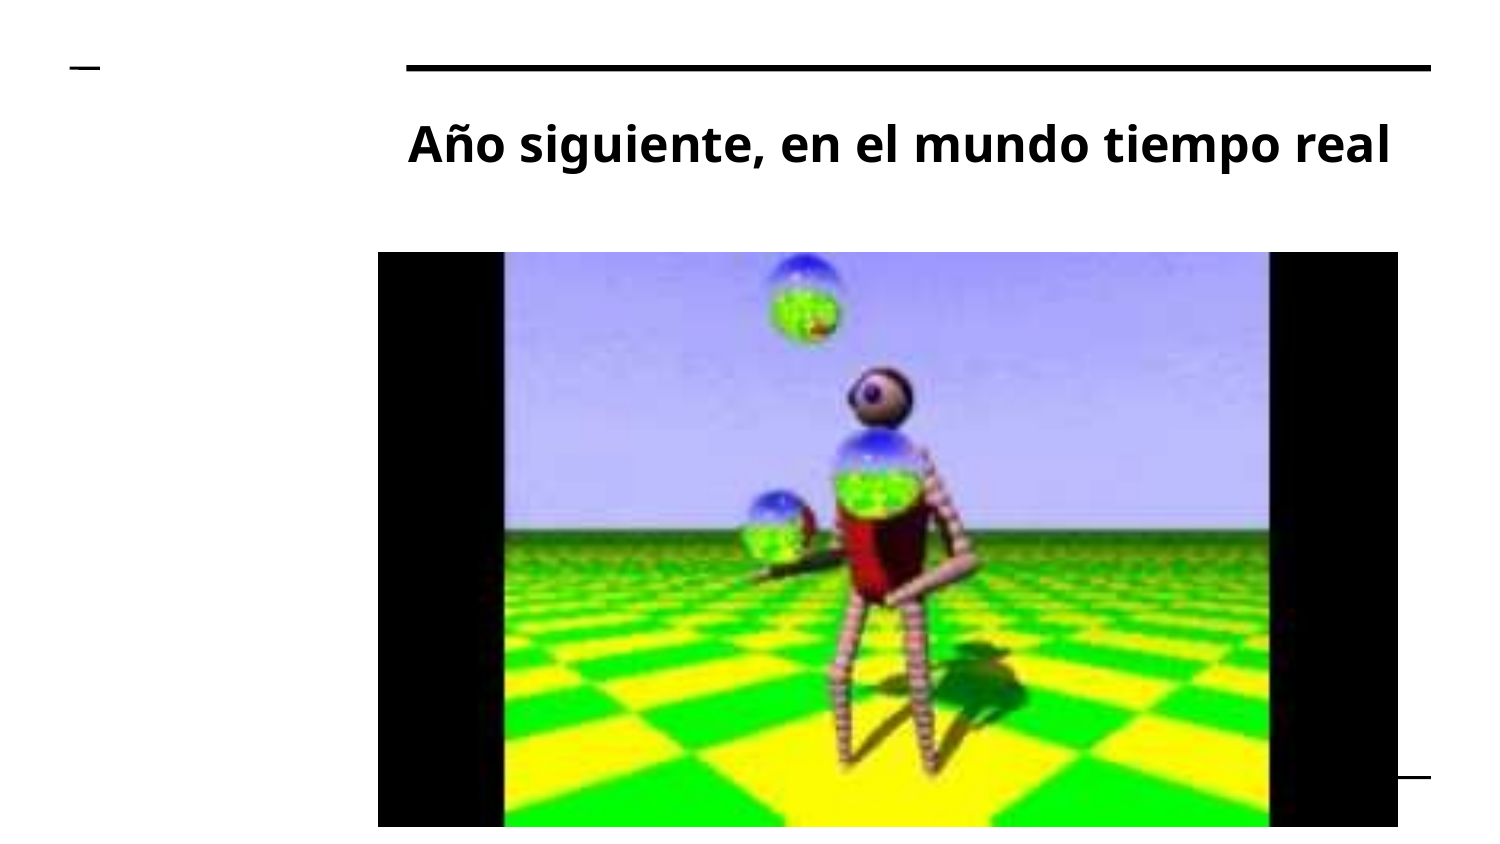

# Año siguiente, en el mundo tiempo real